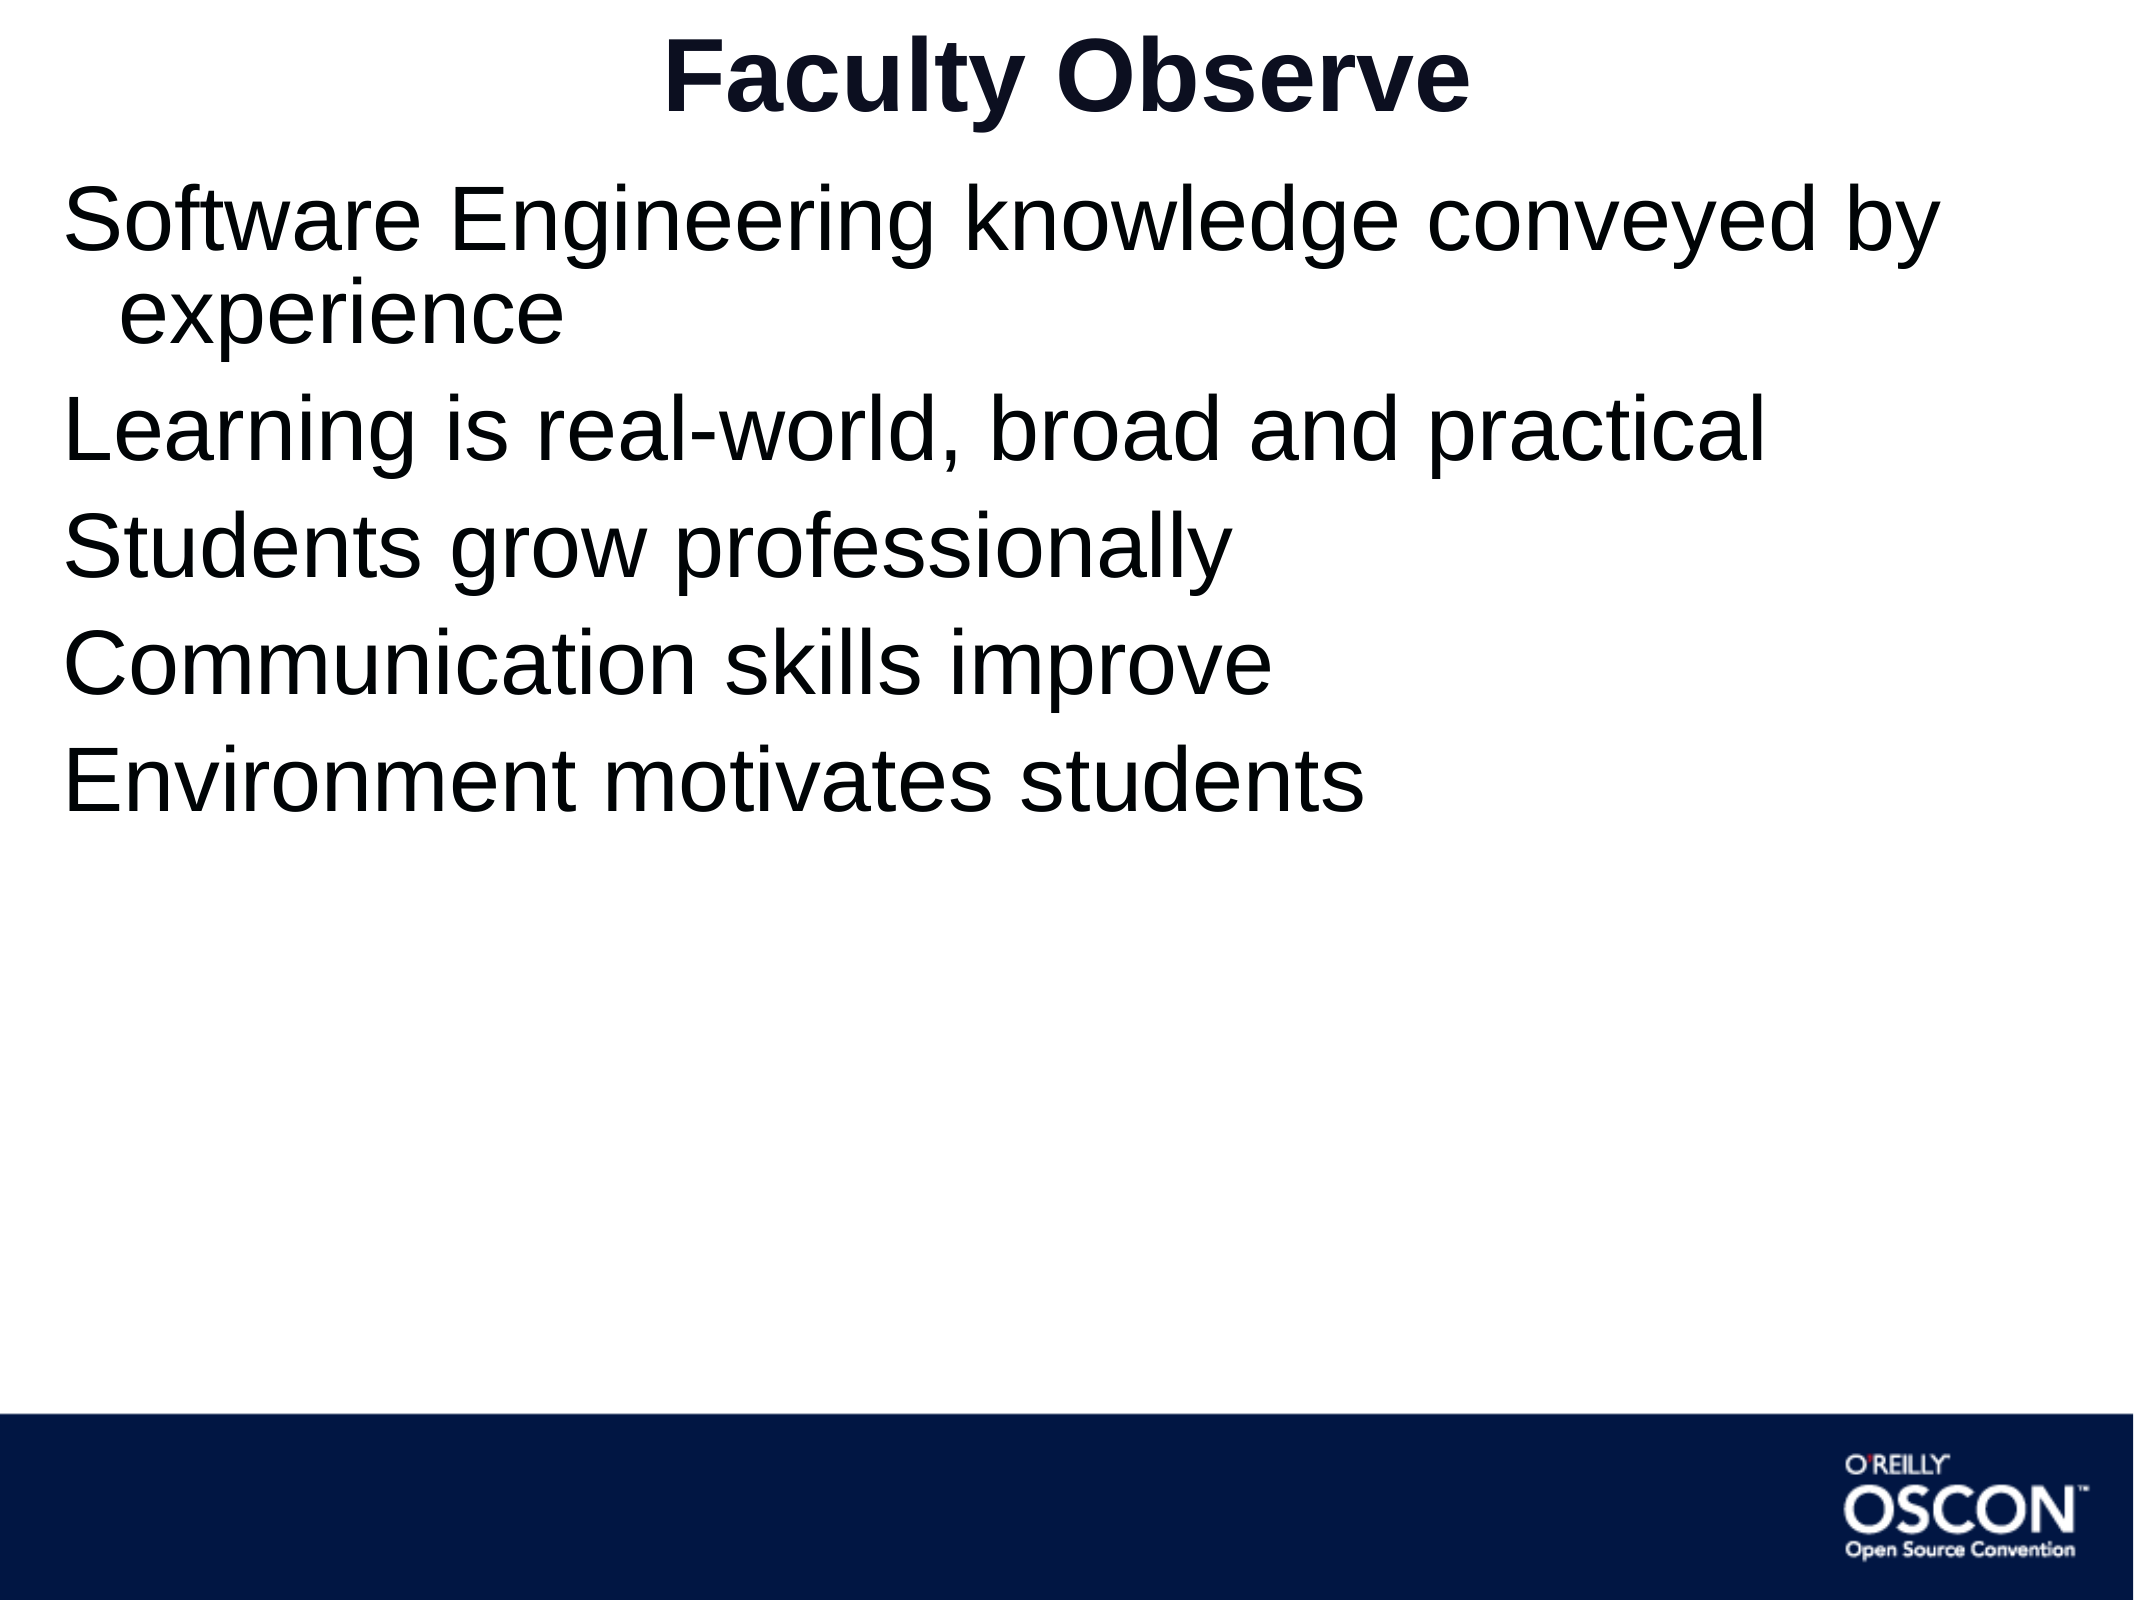

# Faculty Observe
Software Engineering knowledge conveyed by experience
Learning is real-world, broad and practical
Students grow professionally
Communication skills improve
Environment motivates students